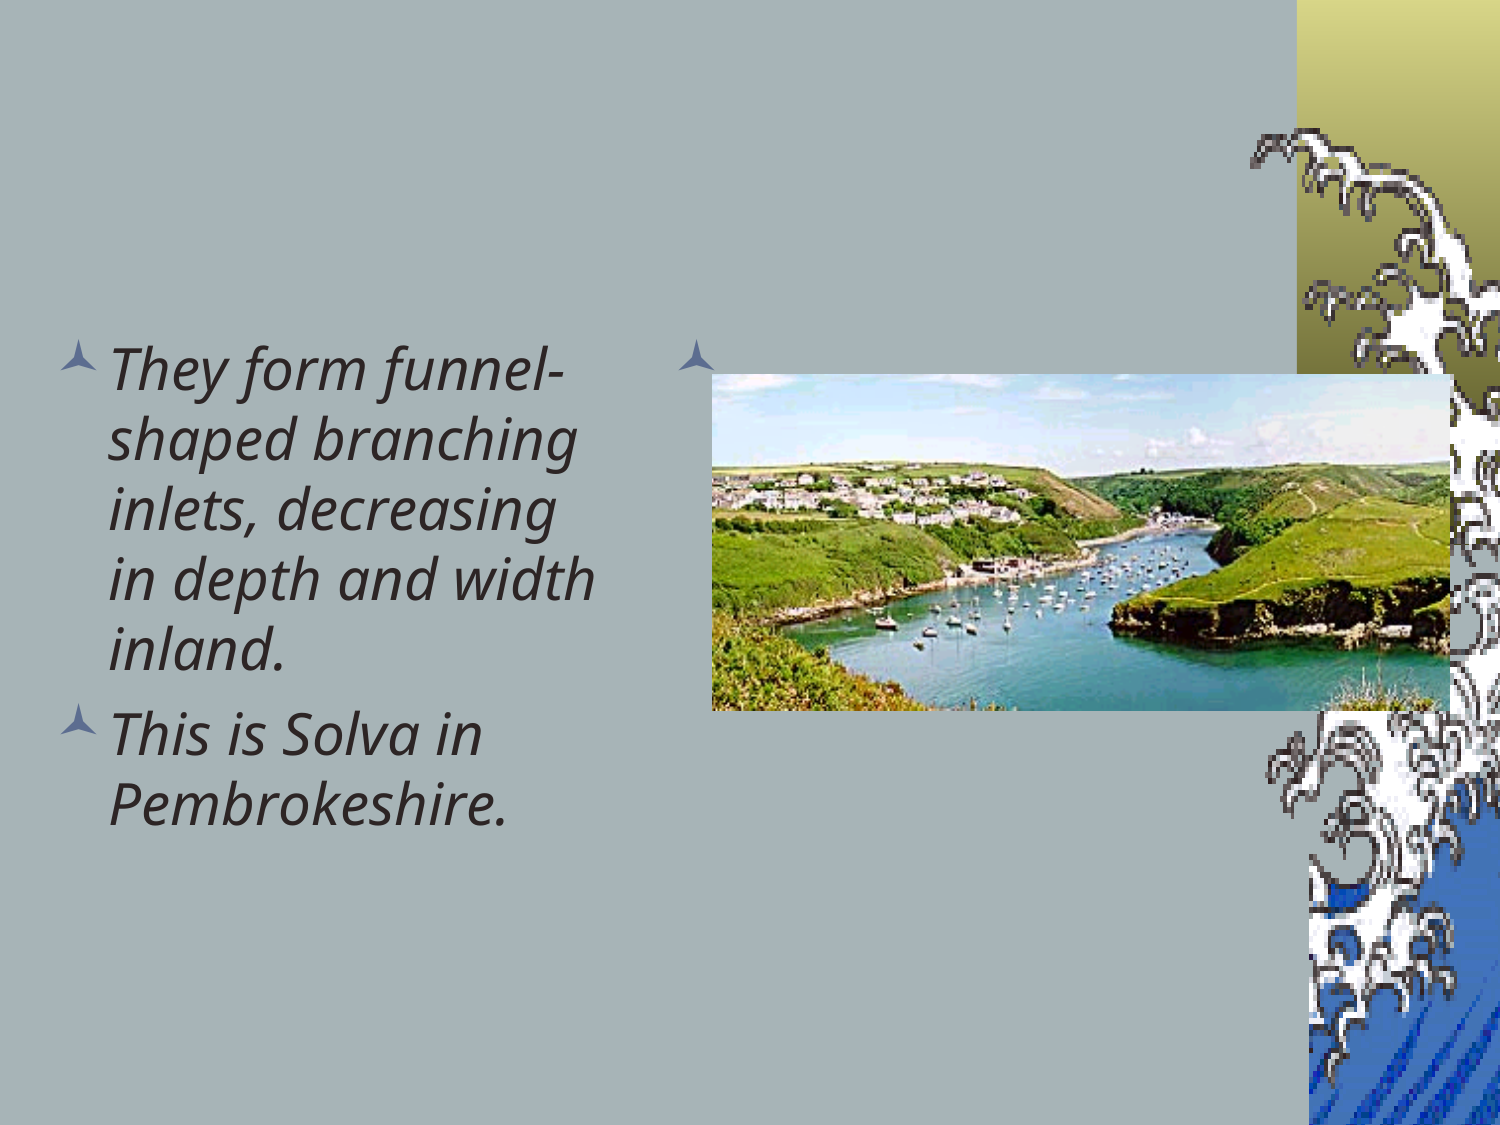

#
They form funnel-shaped branching inlets, decreasing in depth and width inland.
This is Solva in Pembrokeshire.